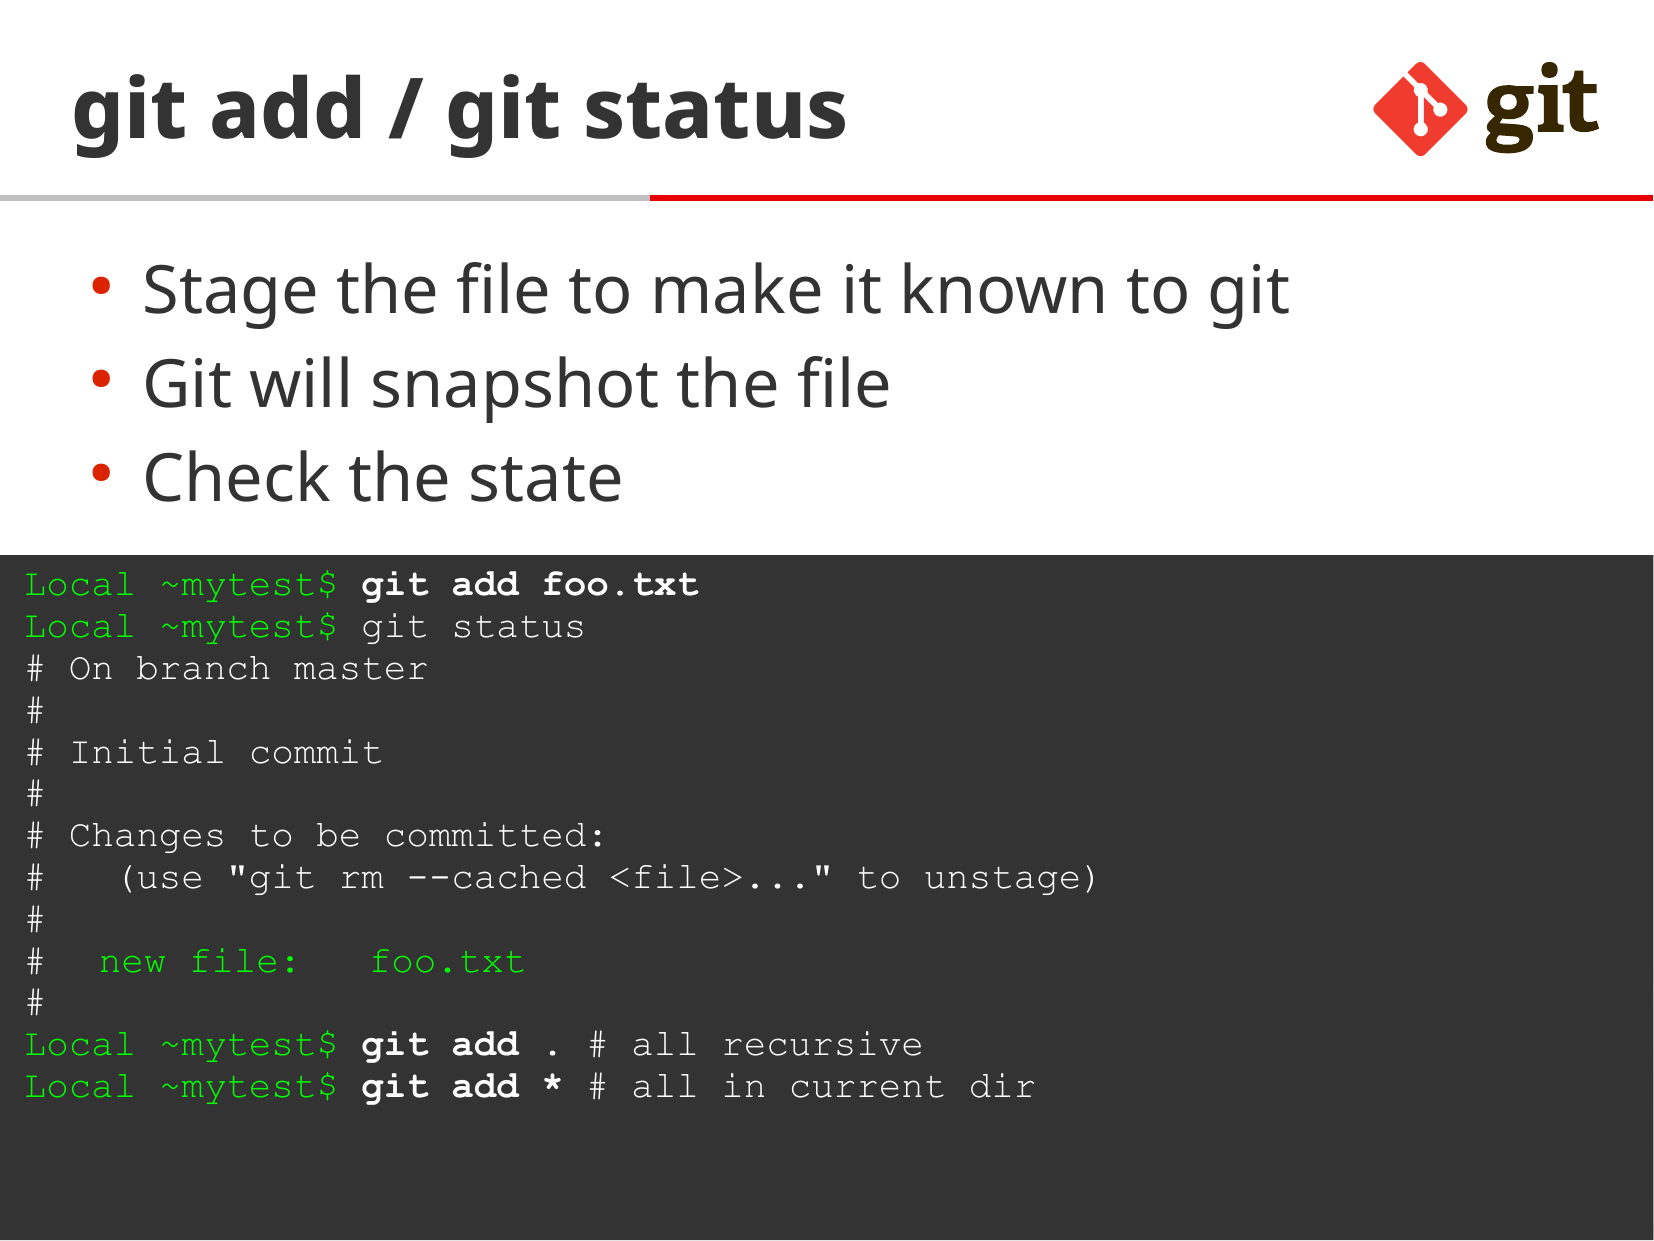

# git add / git status
Stage the file to make it known to git
Git will snapshot the file
Check the state
Local ~mytest$ git add foo.txt
Local ~mytest$ git status
# On branch master
#
# Initial commit
#
# Changes to be committed:
# (use "git rm --cached <file>..." to unstage)
#
#	new file: foo.txt
#
Local ~mytest$ git add . # all recursive
Local ~mytest$ git add * # all in current dir
20